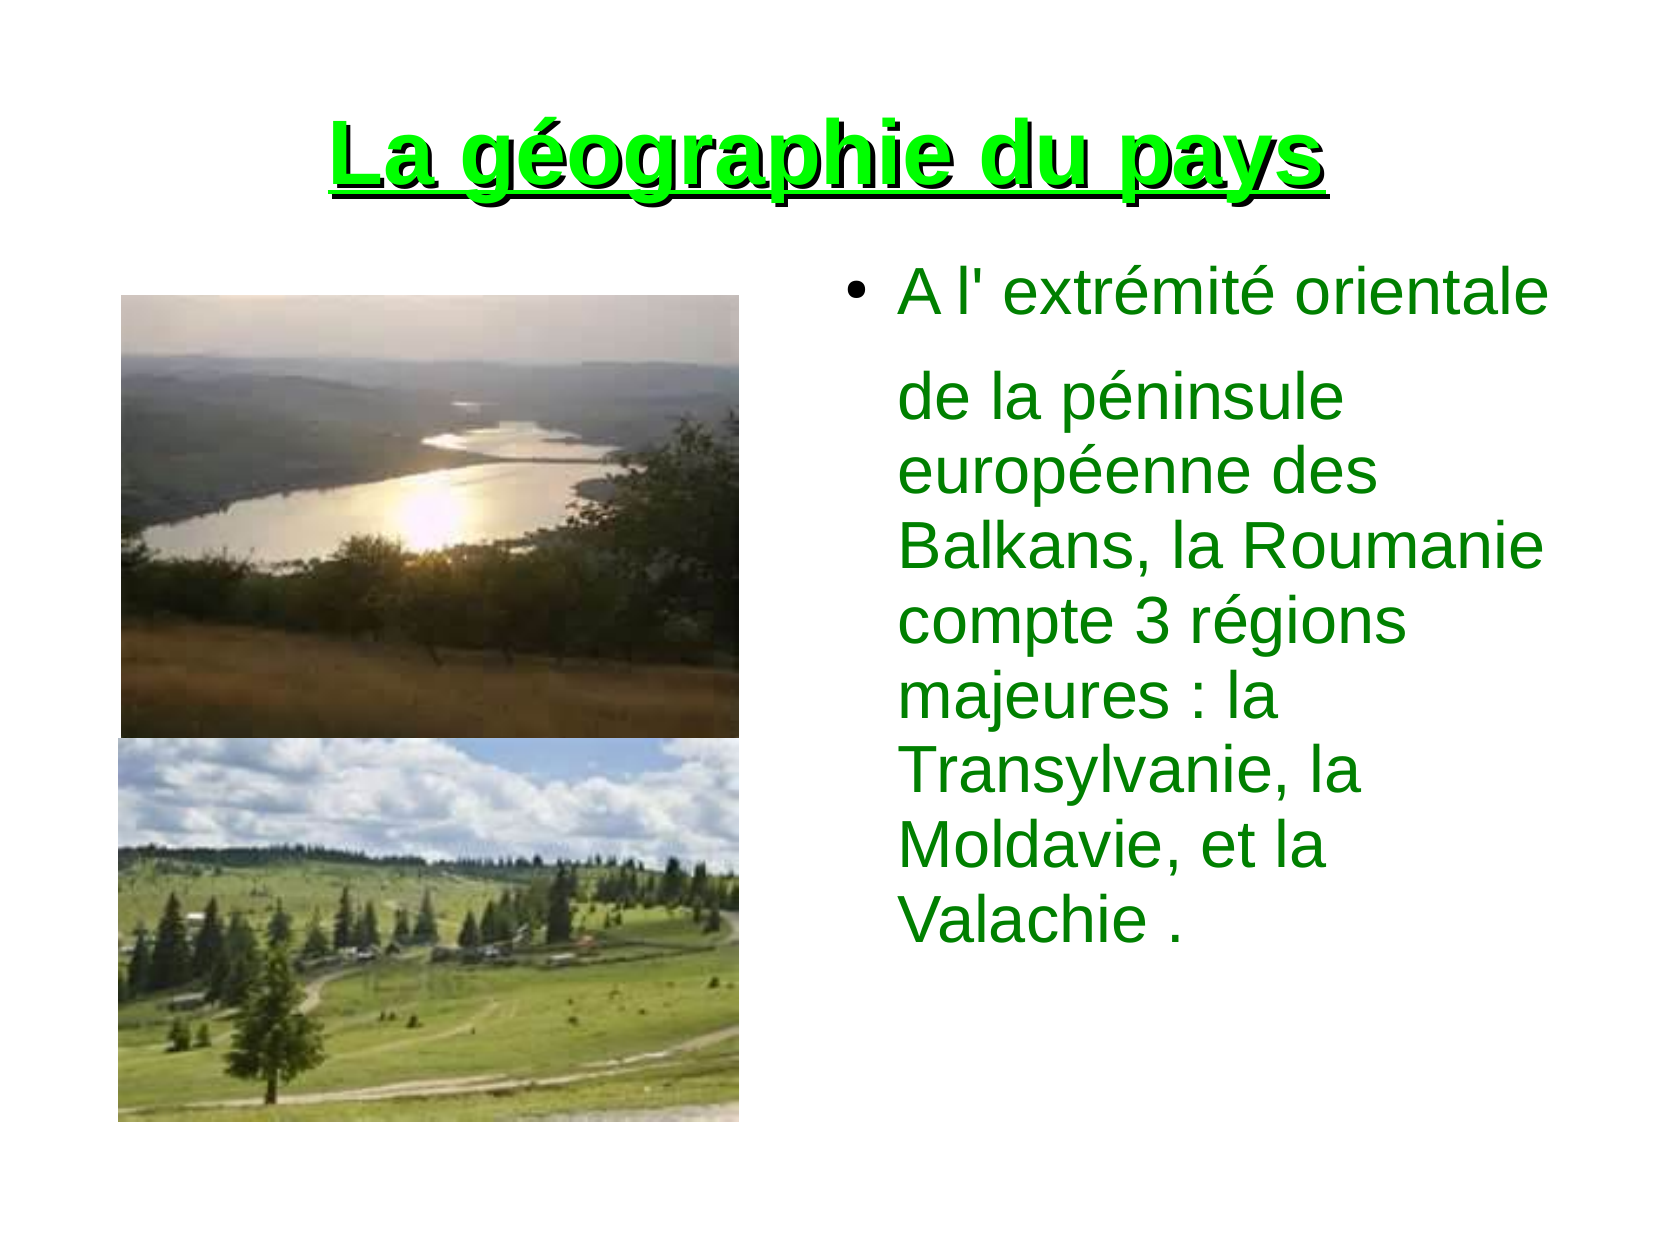

# La géographie du pays
A l' extrémité orientale
de la péninsule européenne des Balkans, la Roumanie compte 3 régions majeures : la Transylvanie, la Moldavie, et la Valachie .